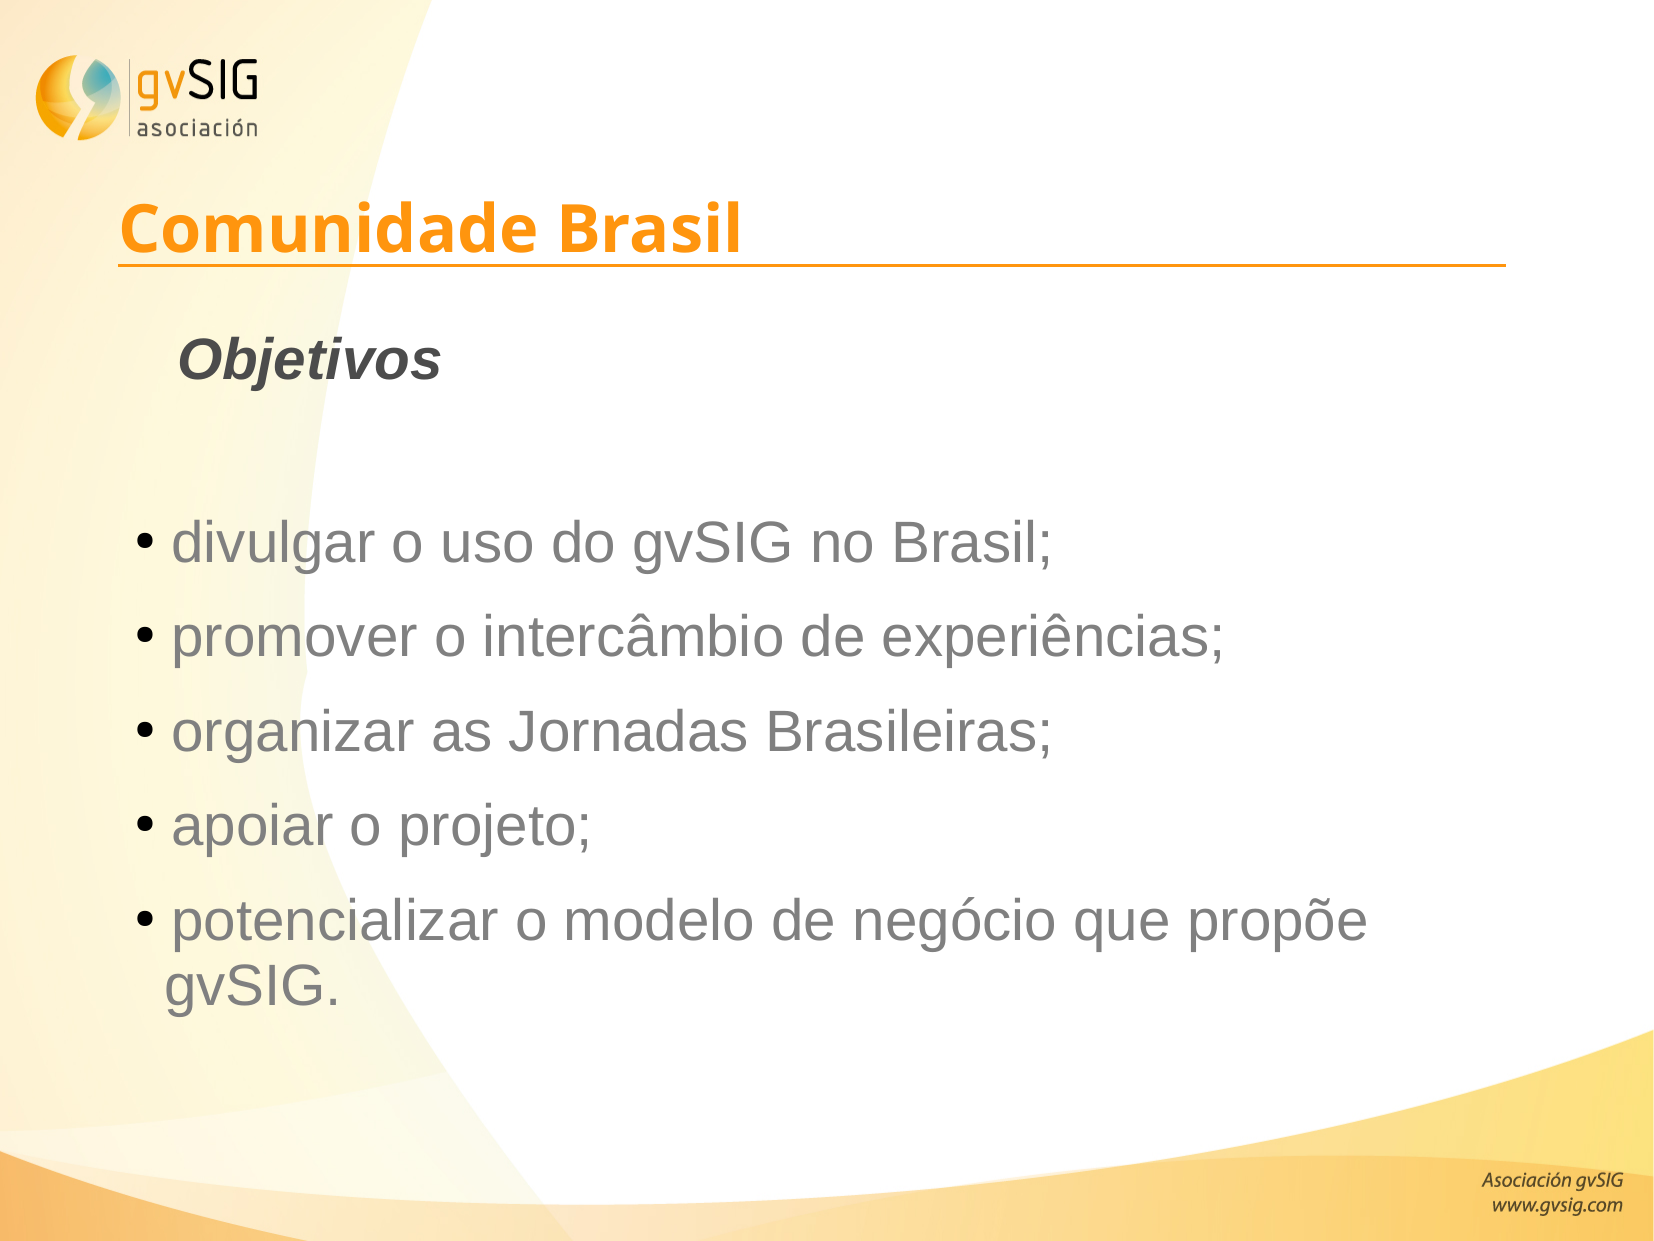

# Comunidade Brasil
Objetivos
 divulgar o uso do gvSIG no Brasil;
 promover o intercâmbio de experiências;
 organizar as Jornadas Brasileiras;
 apoiar o projeto;
 potencializar o modelo de negócio que propõe gvSIG.